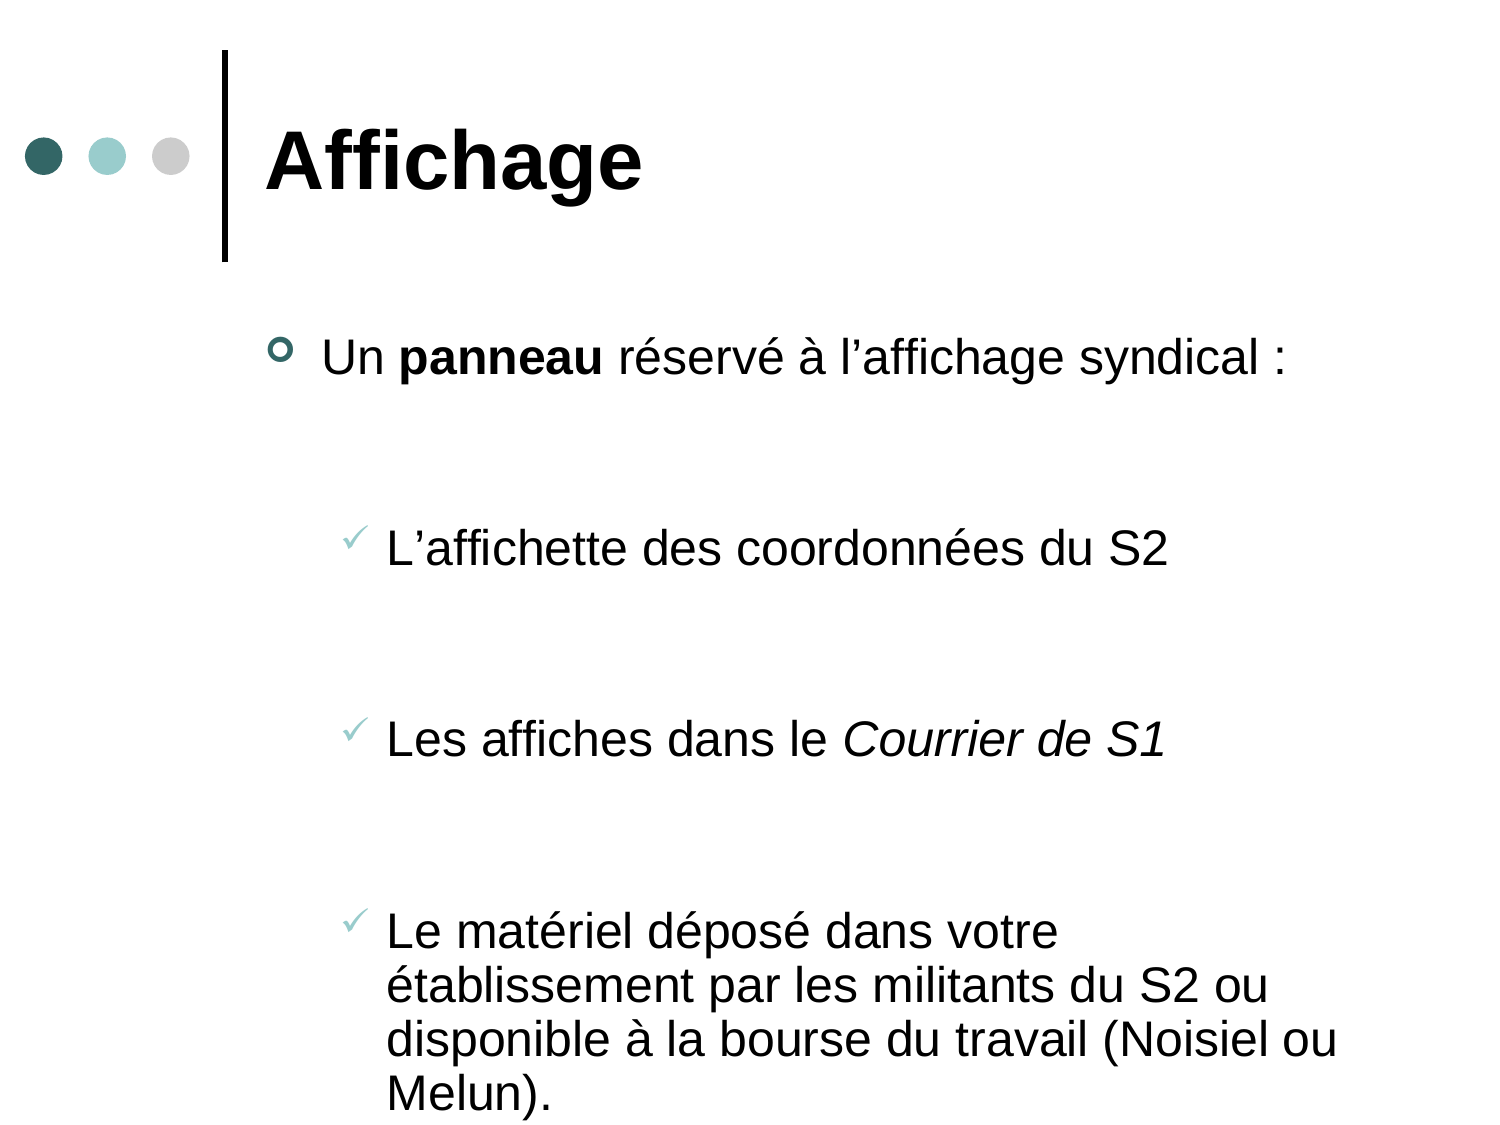

# Affichage
Un panneau réservé à l’affichage syndical :
L’affichette des coordonnées du S2
Les affiches dans le Courrier de S1
Le matériel déposé dans votre établissement par les militants du S2 ou disponible à la bourse du travail (Noisiel ou Melun).